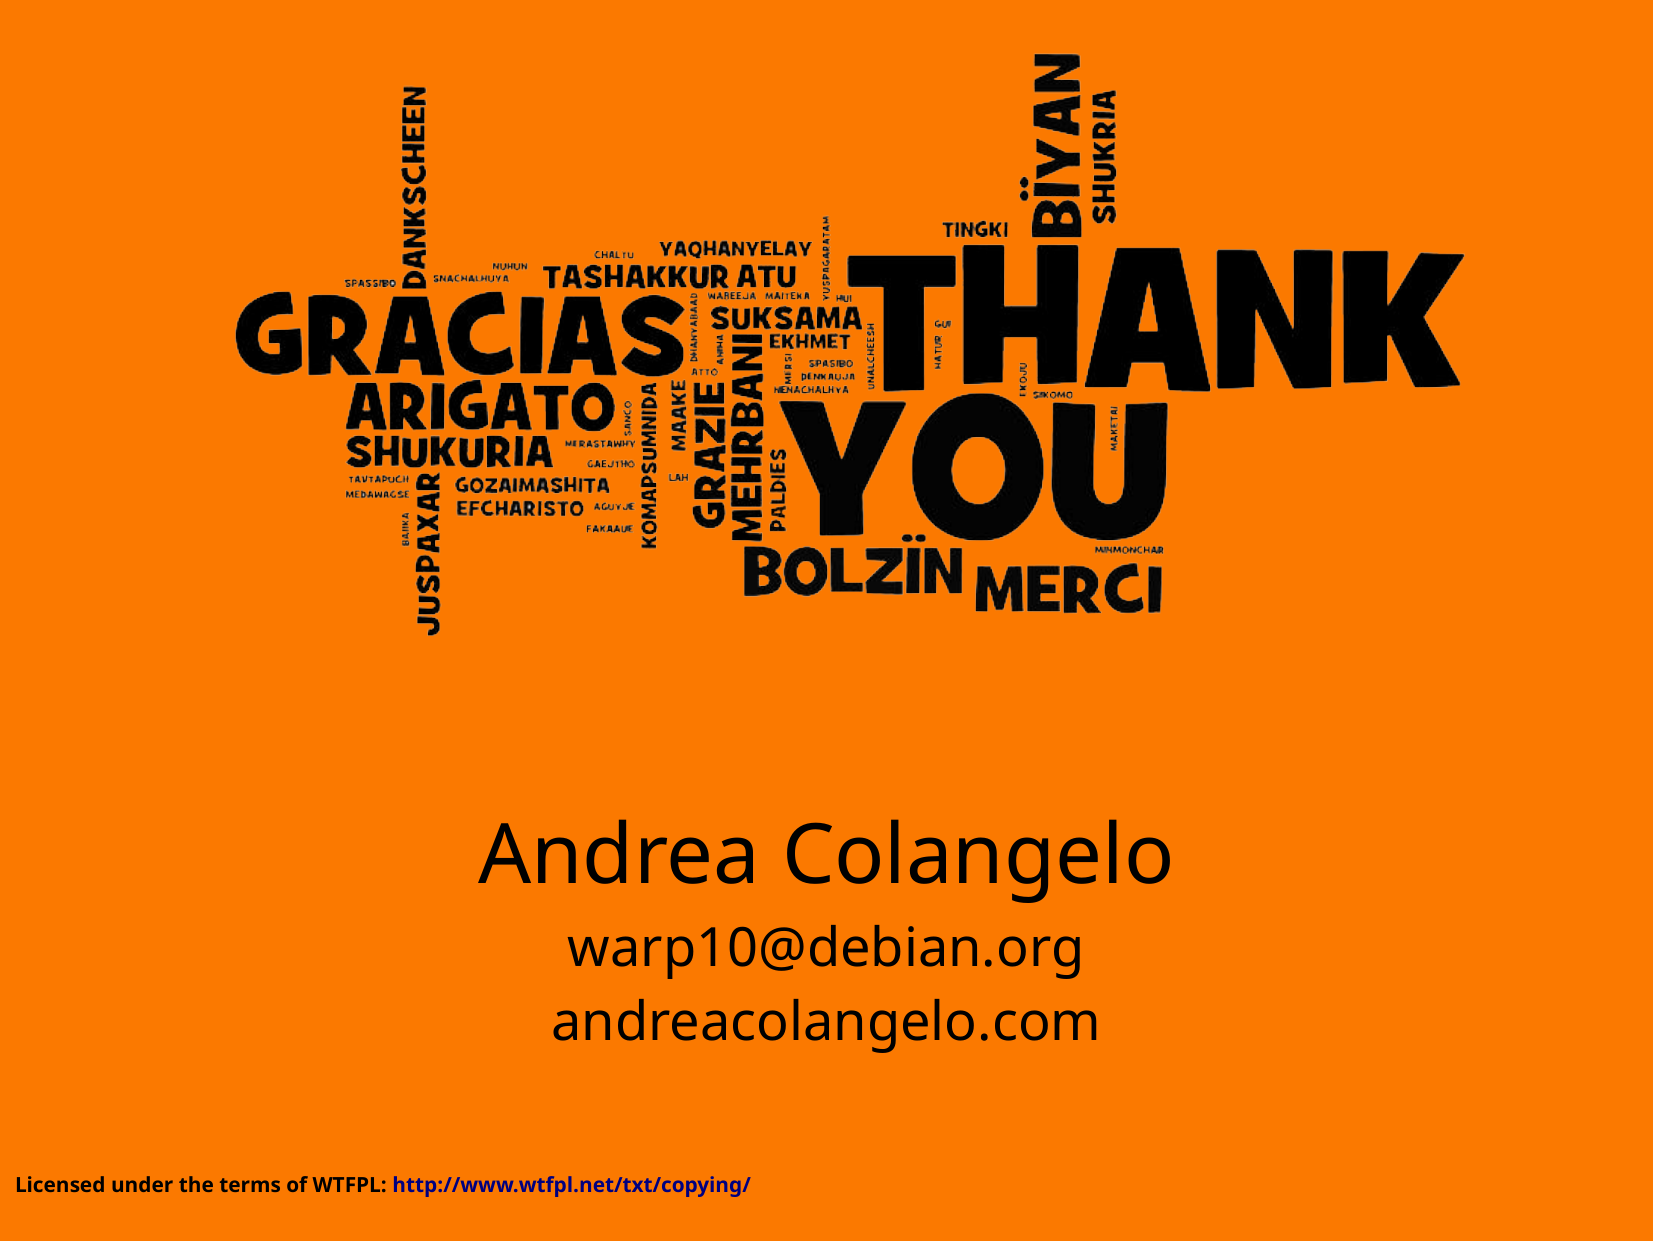

Andrea Colangelo
warp10@debian.org
andreacolangelo.com
Licensed under the terms of WTFPL: http://www.wtfpl.net/txt/copying/